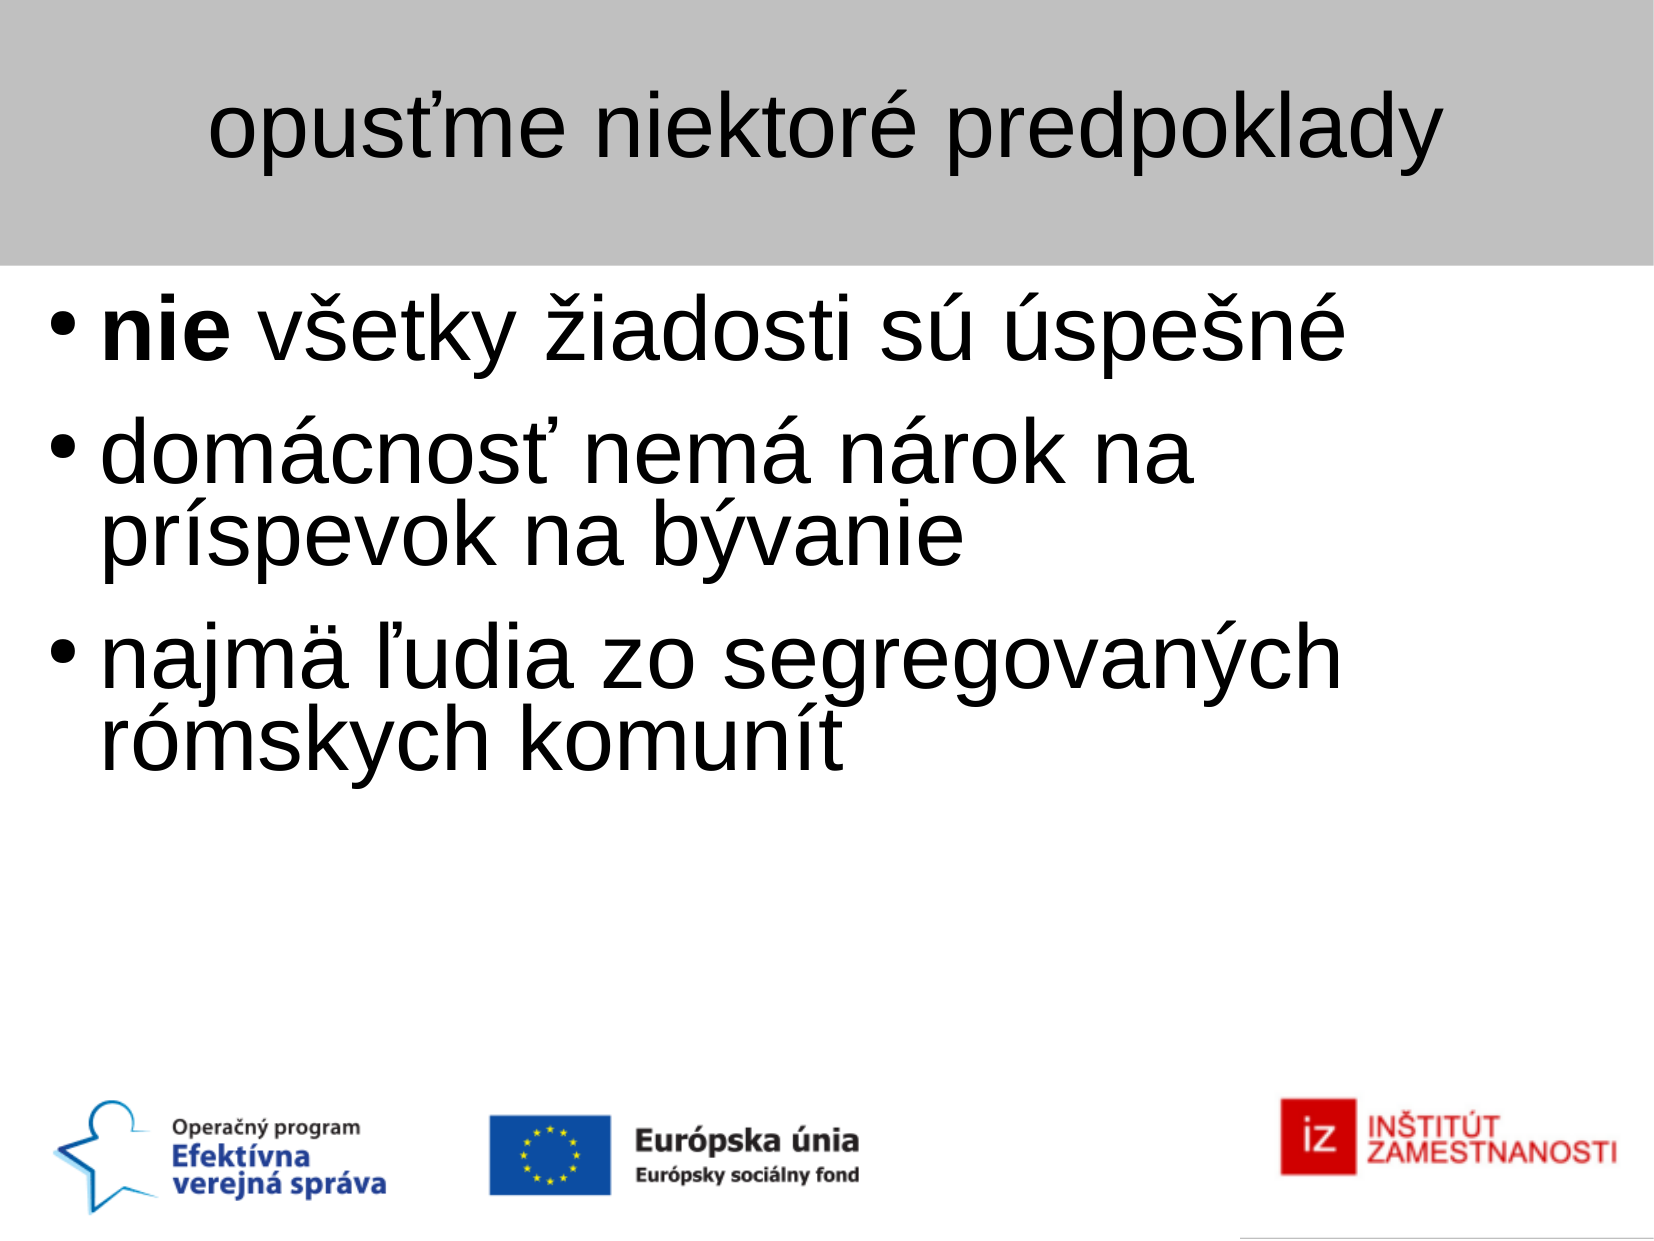

# opusťme niektoré predpoklady
nie všetky žiadosti sú úspešné
domácnosť nemá nárok na príspevok na bývanie
najmä ľudia zo segregovaných rómskych komunít